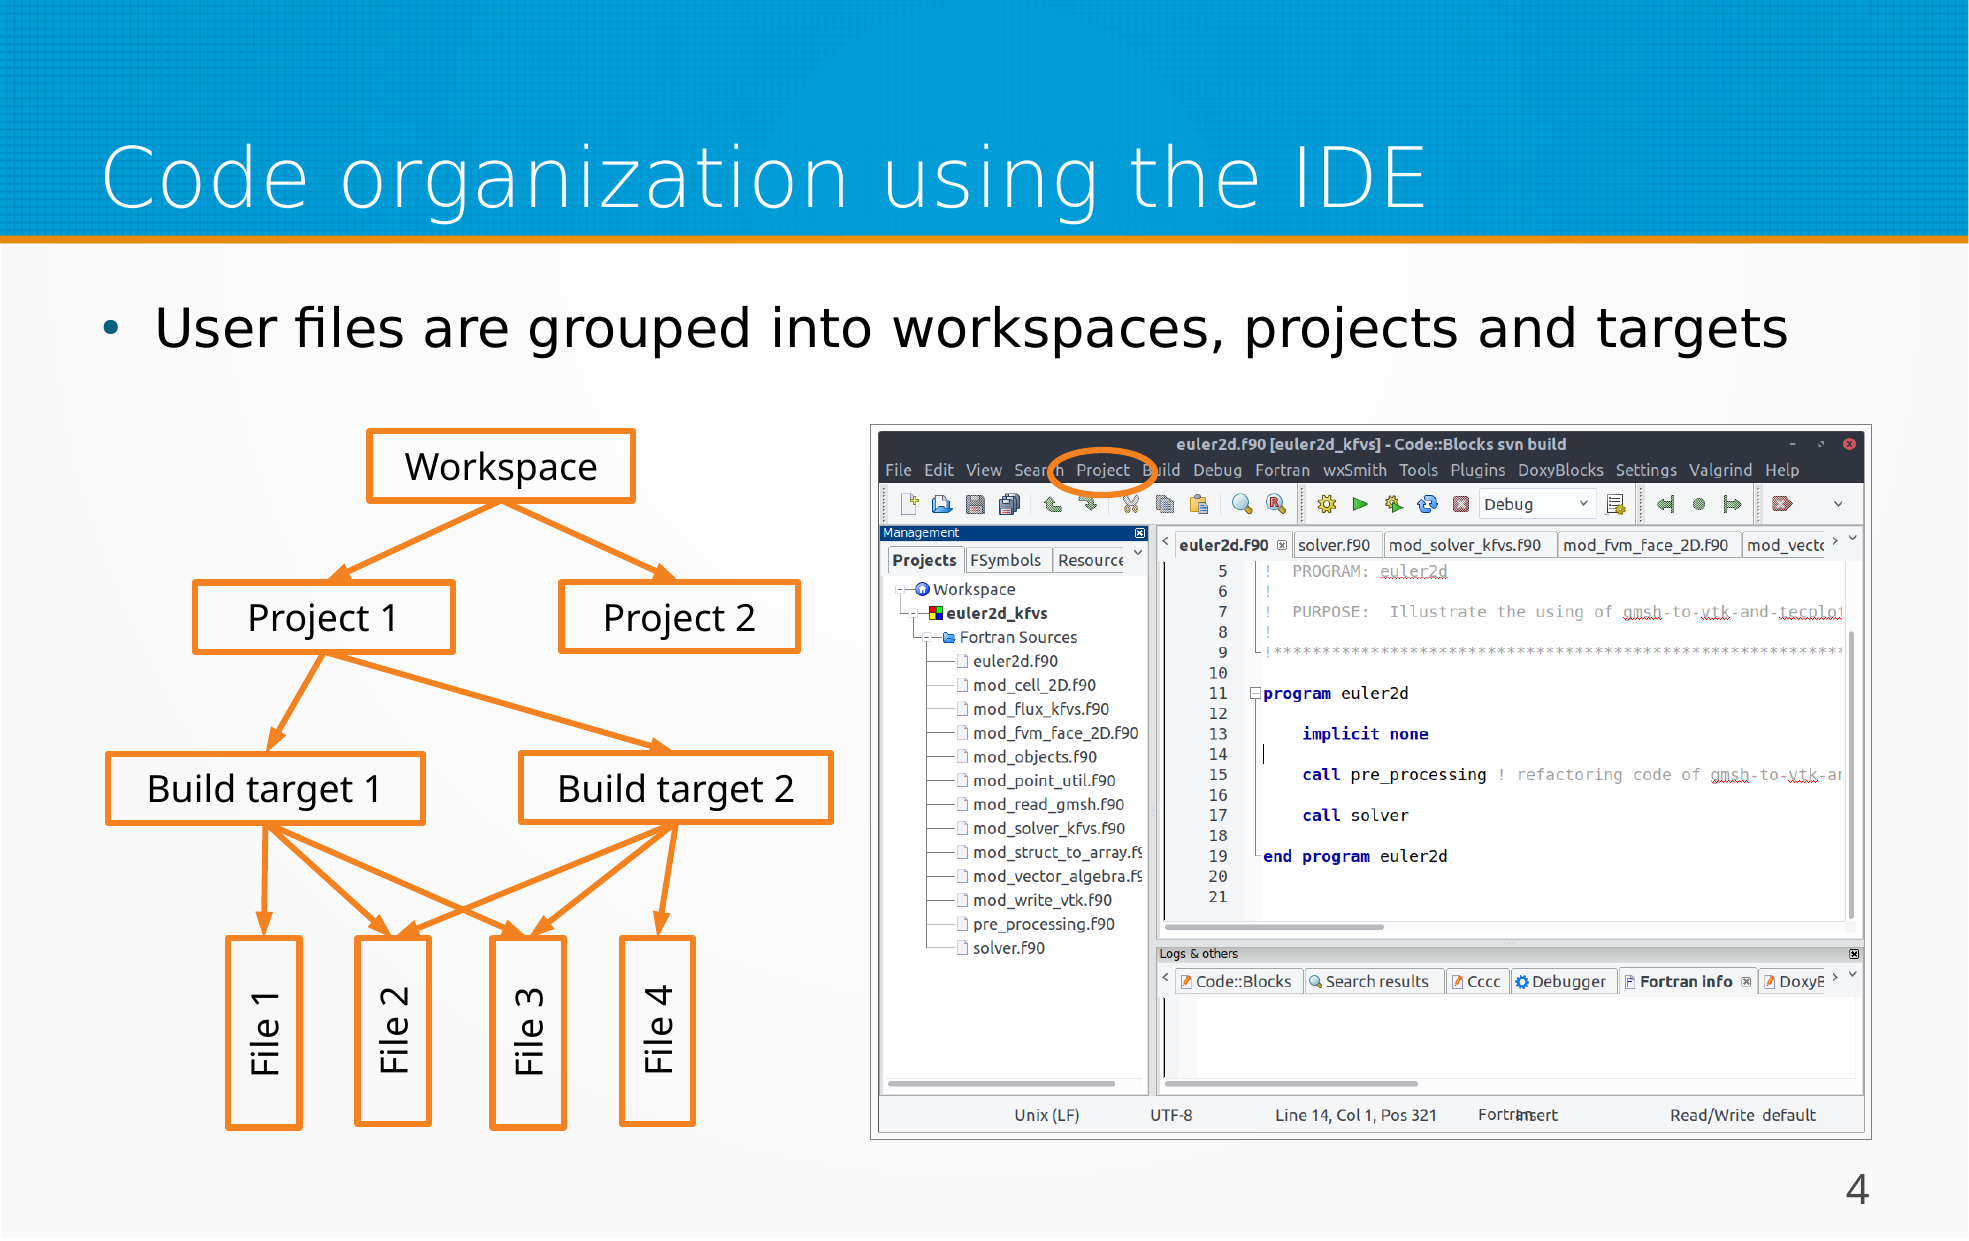

# Code organization using the IDE
User files are grouped into workspaces, projects and targets
Workspace
Project 2
Project 1
Build target 2
Build target 1
File 2
File 4
File 1
File 3
4